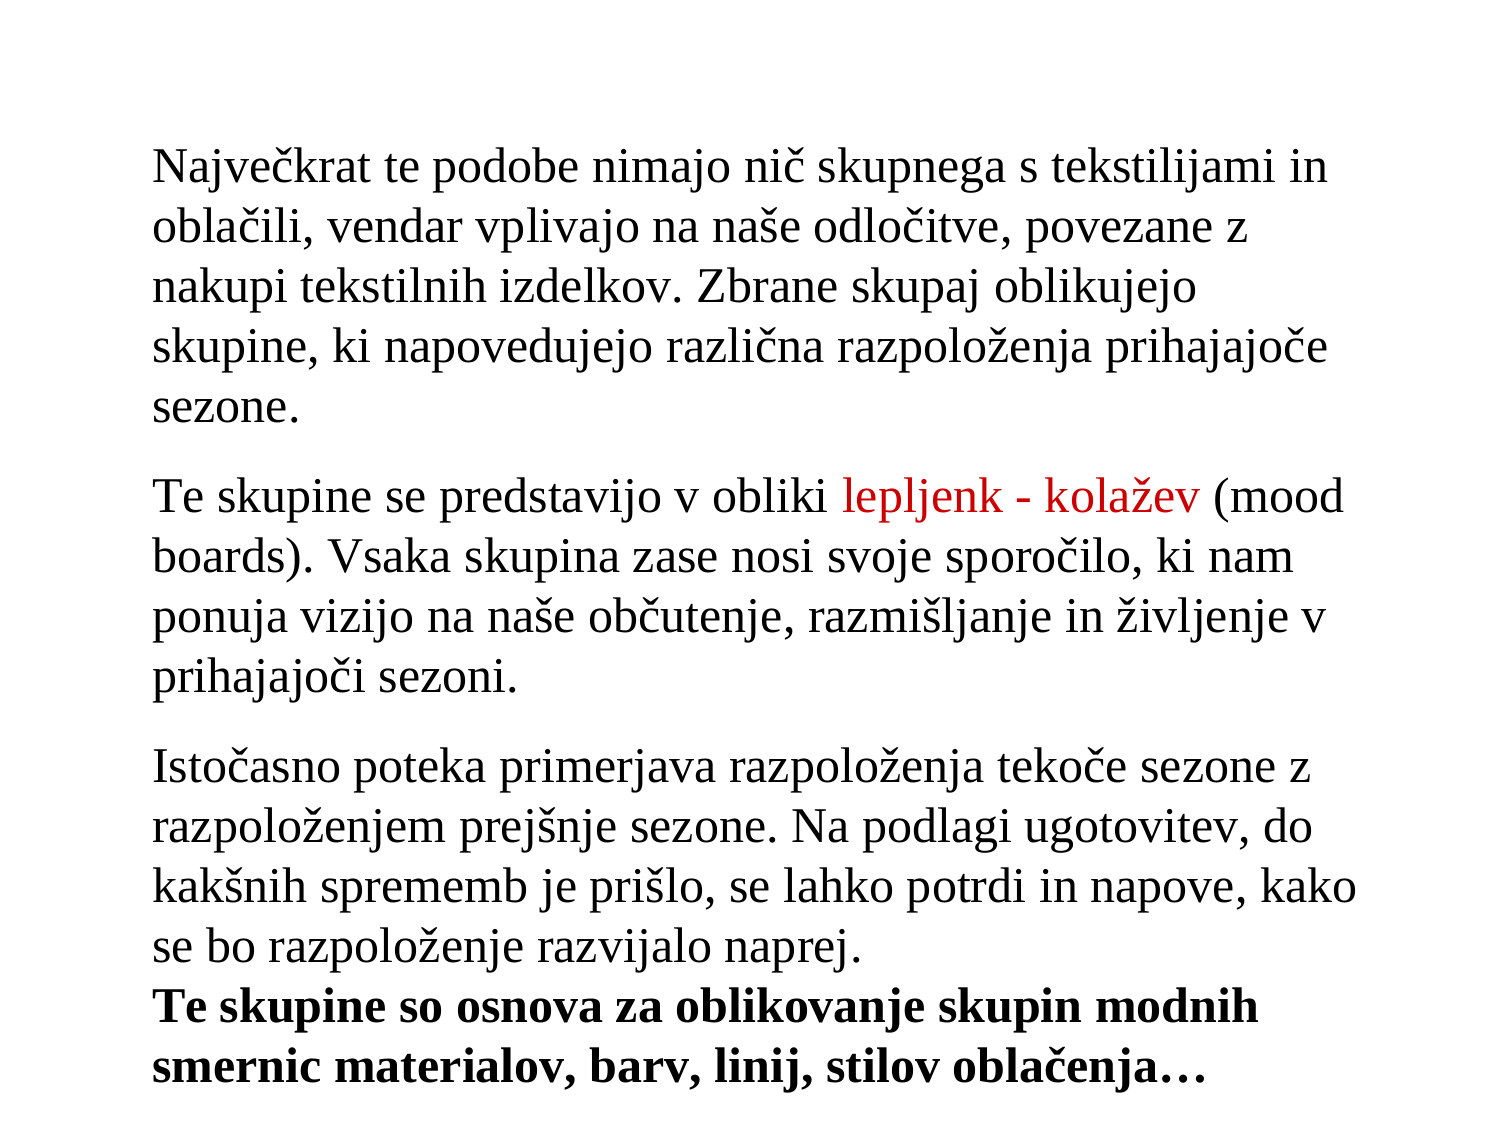

Največkrat te podobe nimajo nič skupnega s tekstilijami in oblačili, vendar vplivajo na naše odločitve, povezane z nakupi tekstilnih izdelkov. Zbrane skupaj oblikujejo skupine, ki napovedujejo različna razpoloženja prihajajoče sezone.
Te skupine se predstavijo v obliki lepljenk - kolažev (mood boards). Vsaka skupina zase nosi svoje sporočilo, ki nam ponuja vizijo na naše občutenje, razmišljanje in življenje v prihajajoči sezoni.
Istočasno poteka primerjava razpoloženja tekoče sezone z razpoloženjem prejšnje sezone. Na podlagi ugotovitev, do kakšnih sprememb je prišlo, se lahko potrdi in napove, kako se bo razpoloženje razvijalo naprej.
Te skupine so osnova za oblikovanje skupin modnih smernic materialov, barv, linij, stilov oblačenja…